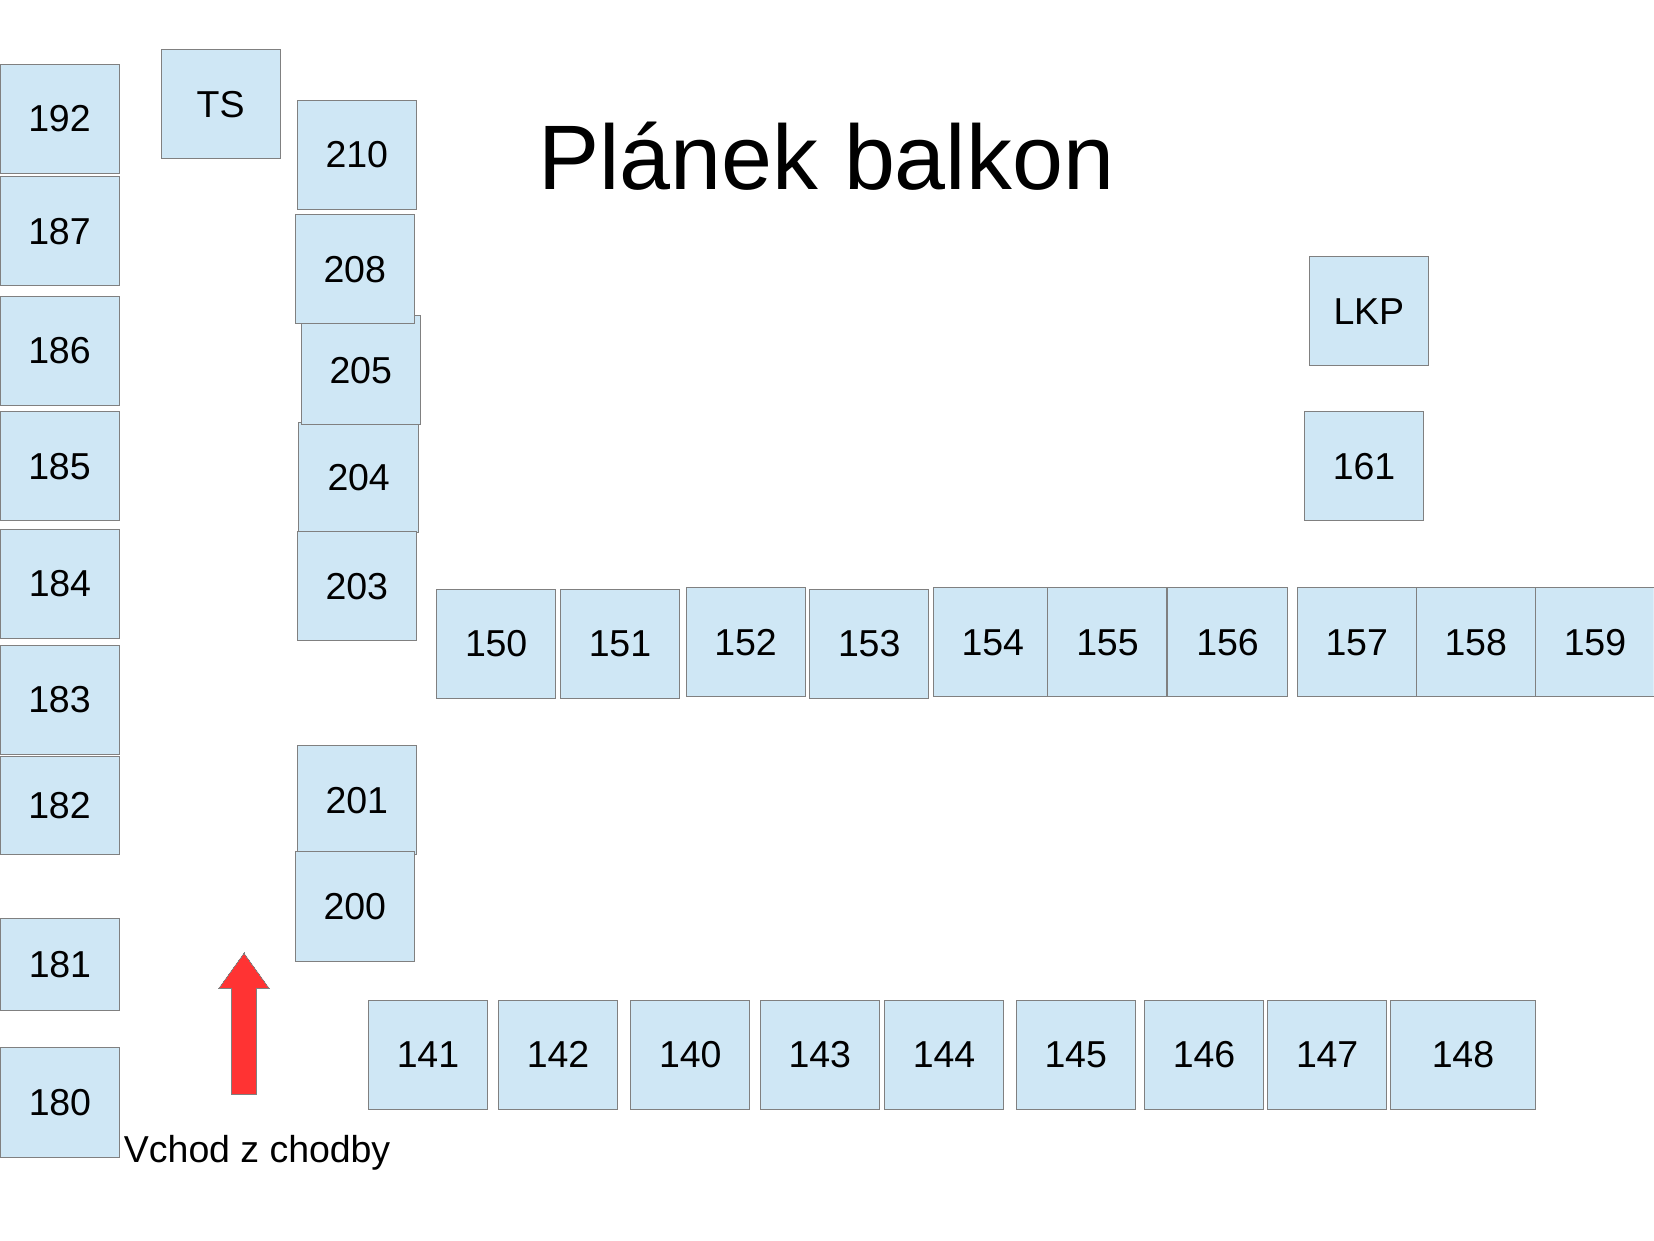

# Plánek balkon
TS
192
210
187
208
LKP
186
205
185
161
204
184
203
152
154
155
156
157
158
159
150
151
153
183
201
182
200
181
141
142
140
143
144
145
146
147
148
180
Vchod z chodby